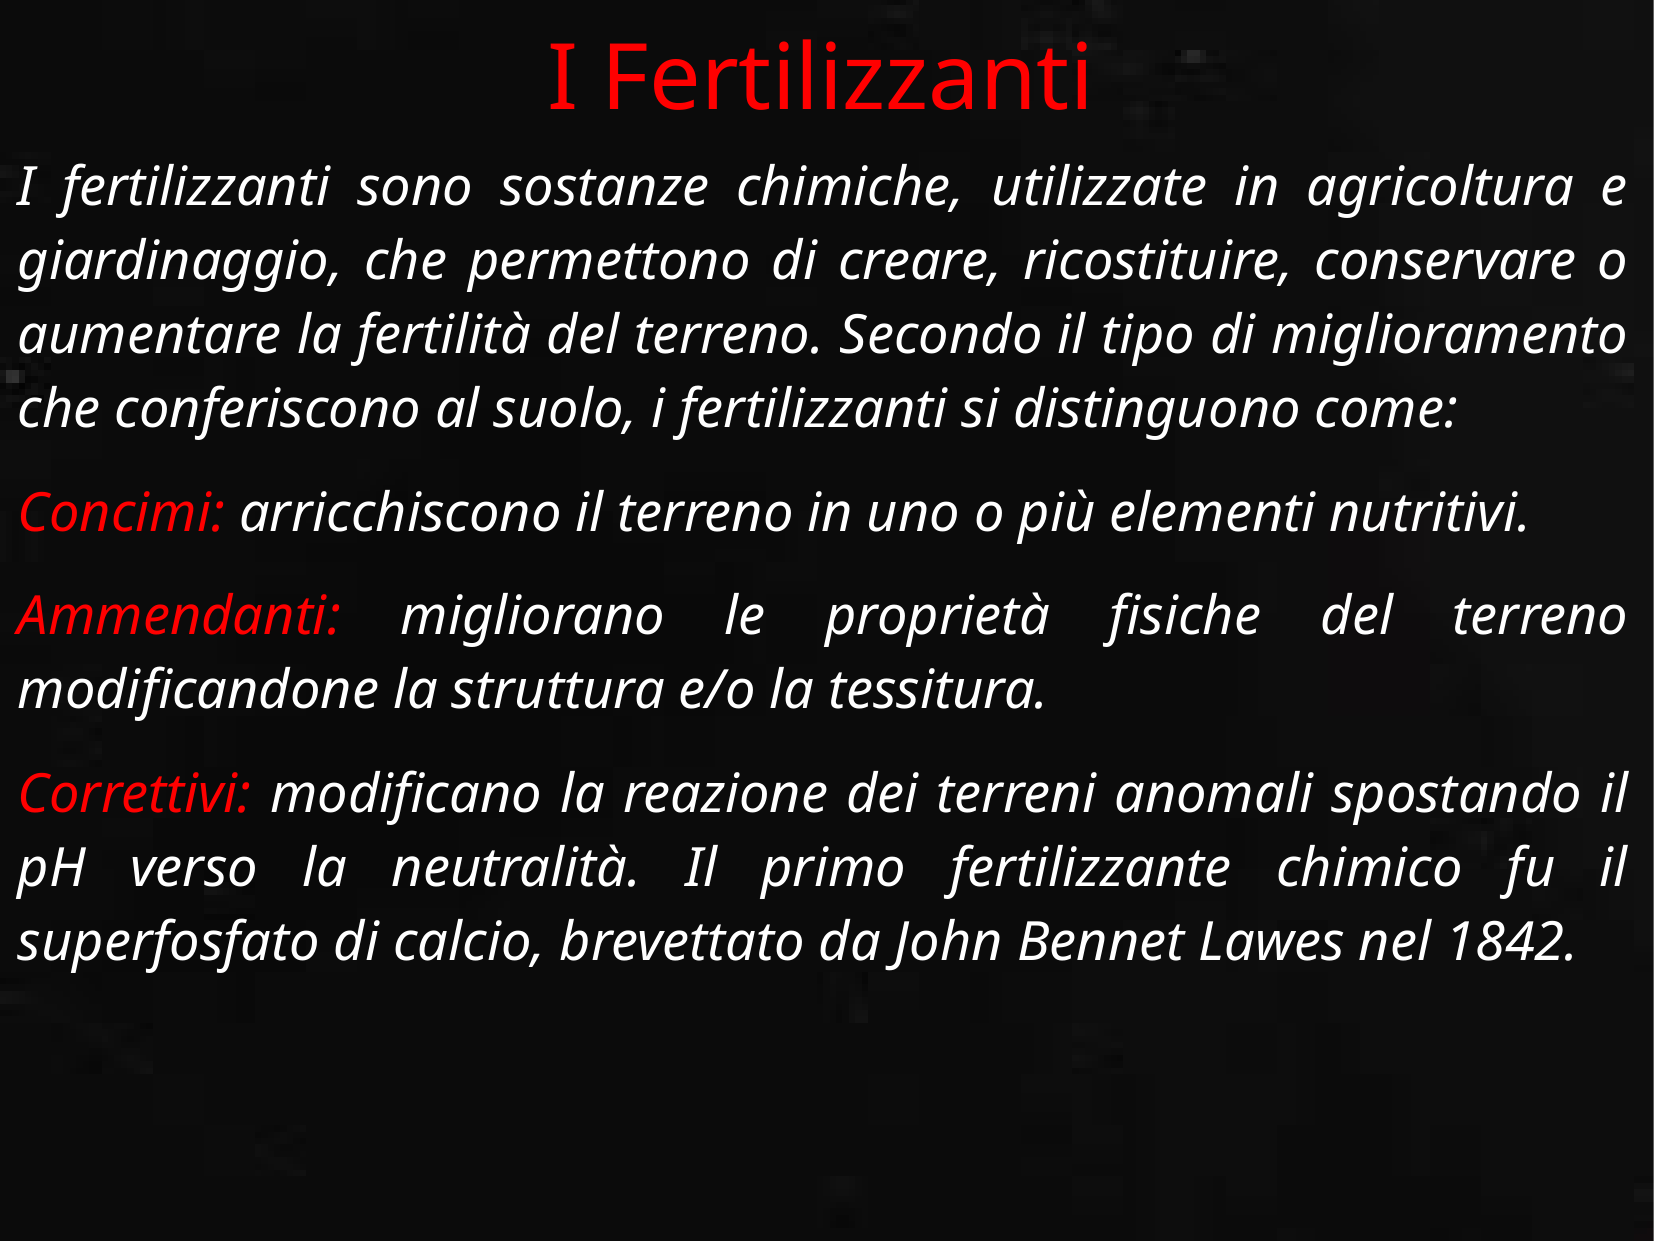

# I Fertilizzanti
I fertilizzanti sono sostanze chimiche, utilizzate in agricoltura e giardinaggio, che permettono di creare, ricostituire, conservare o aumentare la fertilità del terreno. Secondo il tipo di miglioramento che conferiscono al suolo, i fertilizzanti si distinguono come:
Concimi: arricchiscono il terreno in uno o più elementi nutritivi.
Ammendanti: migliorano le proprietà fisiche del terreno modificandone la struttura e/o la tessitura.
Correttivi: modificano la reazione dei terreni anomali spostando il pH verso la neutralità. Il primo fertilizzante chimico fu il superfosfato di calcio, brevettato da John Bennet Lawes nel 1842.